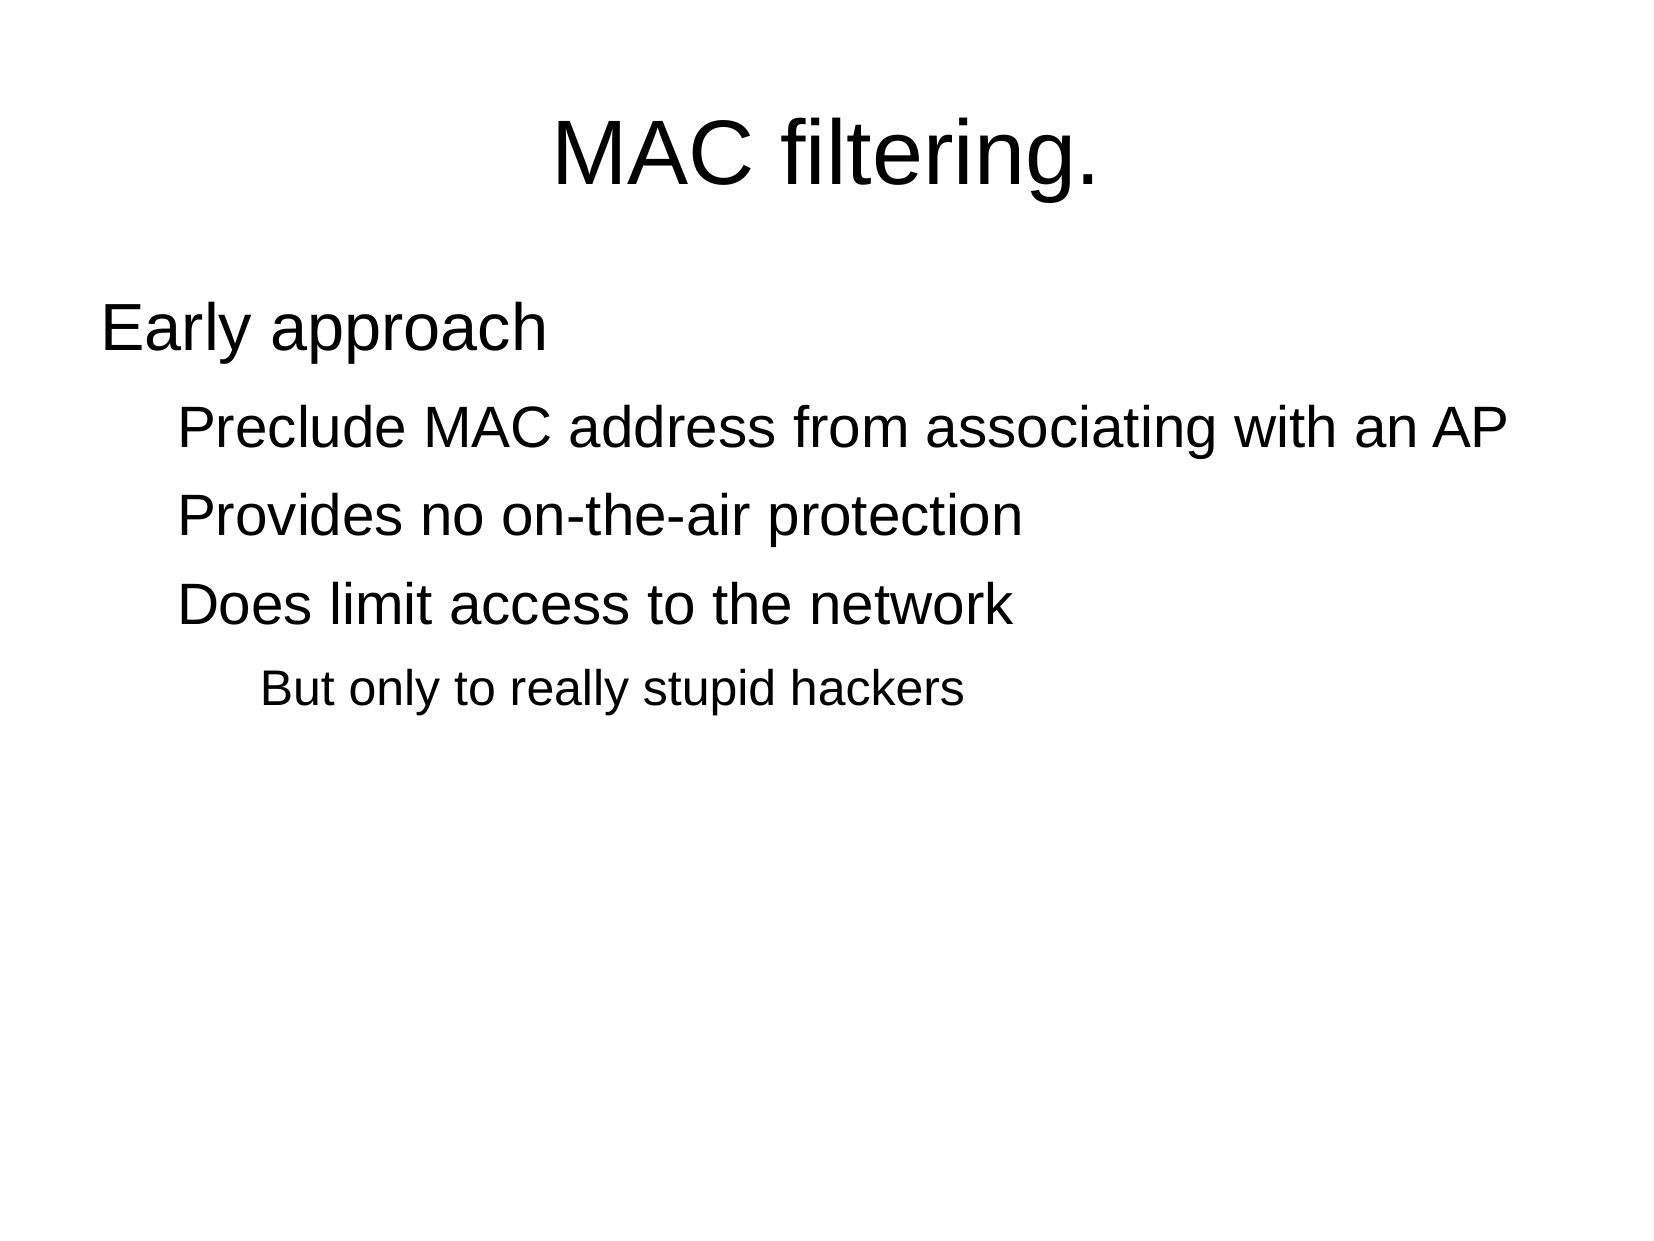

# MAC filtering.
Early approach
Preclude MAC address from associating with an AP
Provides no on-the-air protection
Does limit access to the network
But only to really stupid hackers